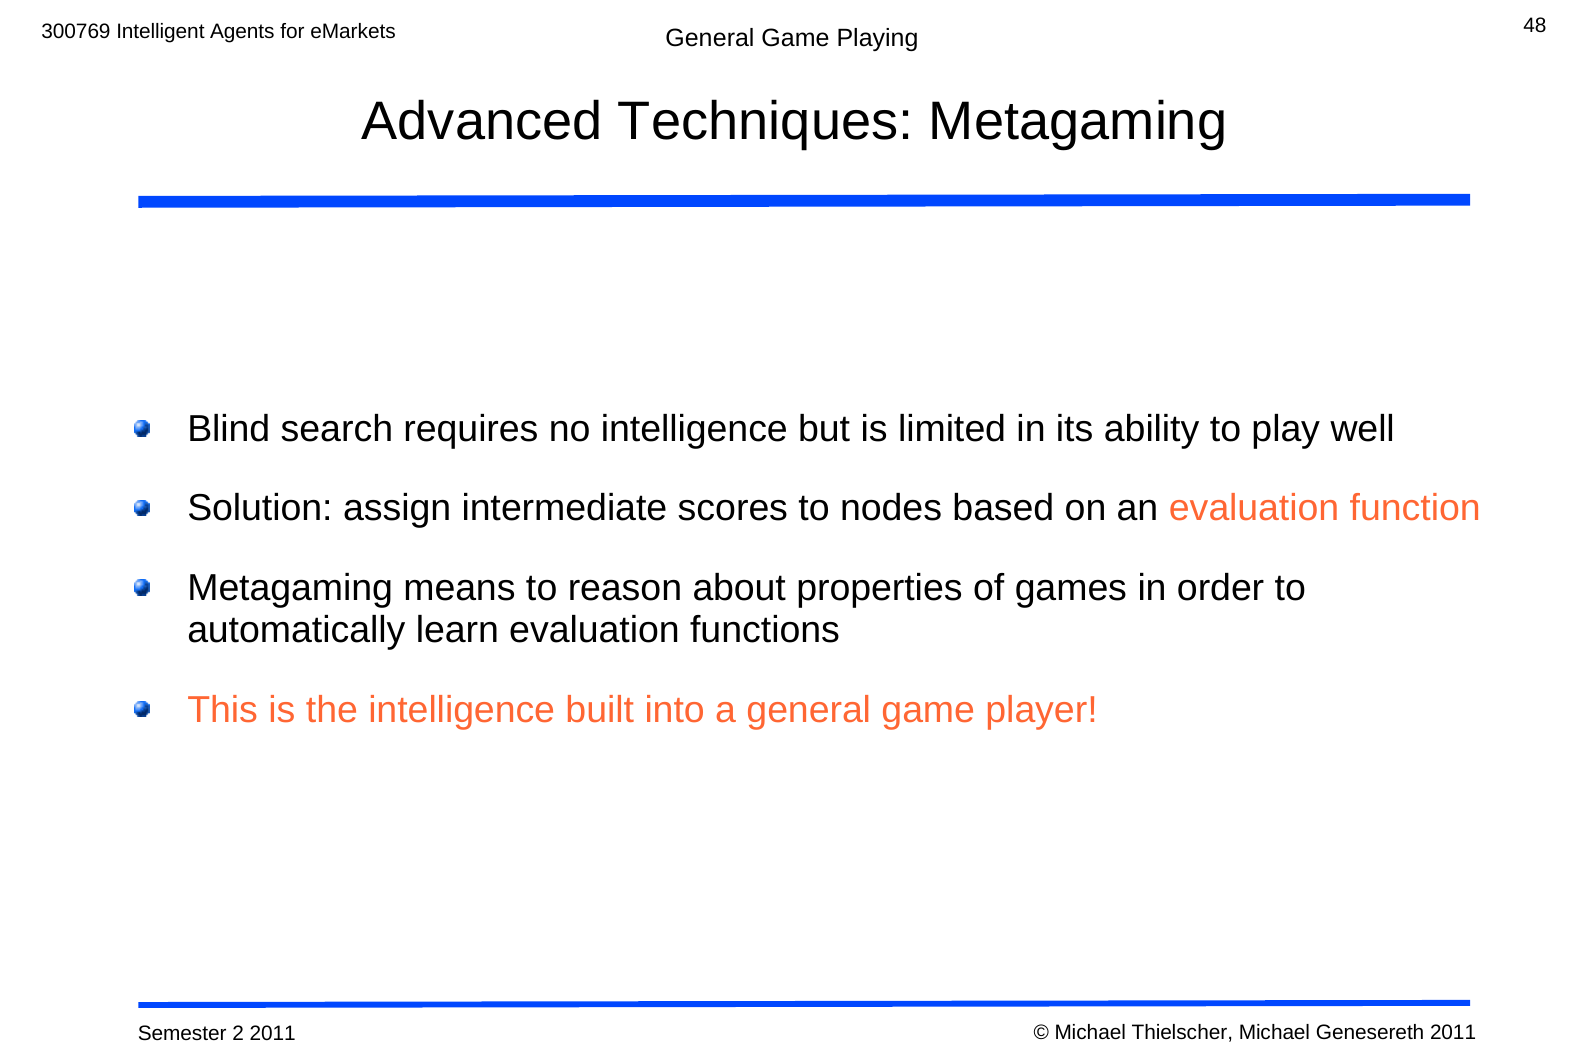

# Advanced Techniques: Metagaming
Blind search requires no intelligence but is limited in its ability to play well
Solution: assign intermediate scores to nodes based on an evaluation function
Metagaming means to reason about properties of games in order to automatically learn evaluation functions
This is the intelligence built into a general game player!